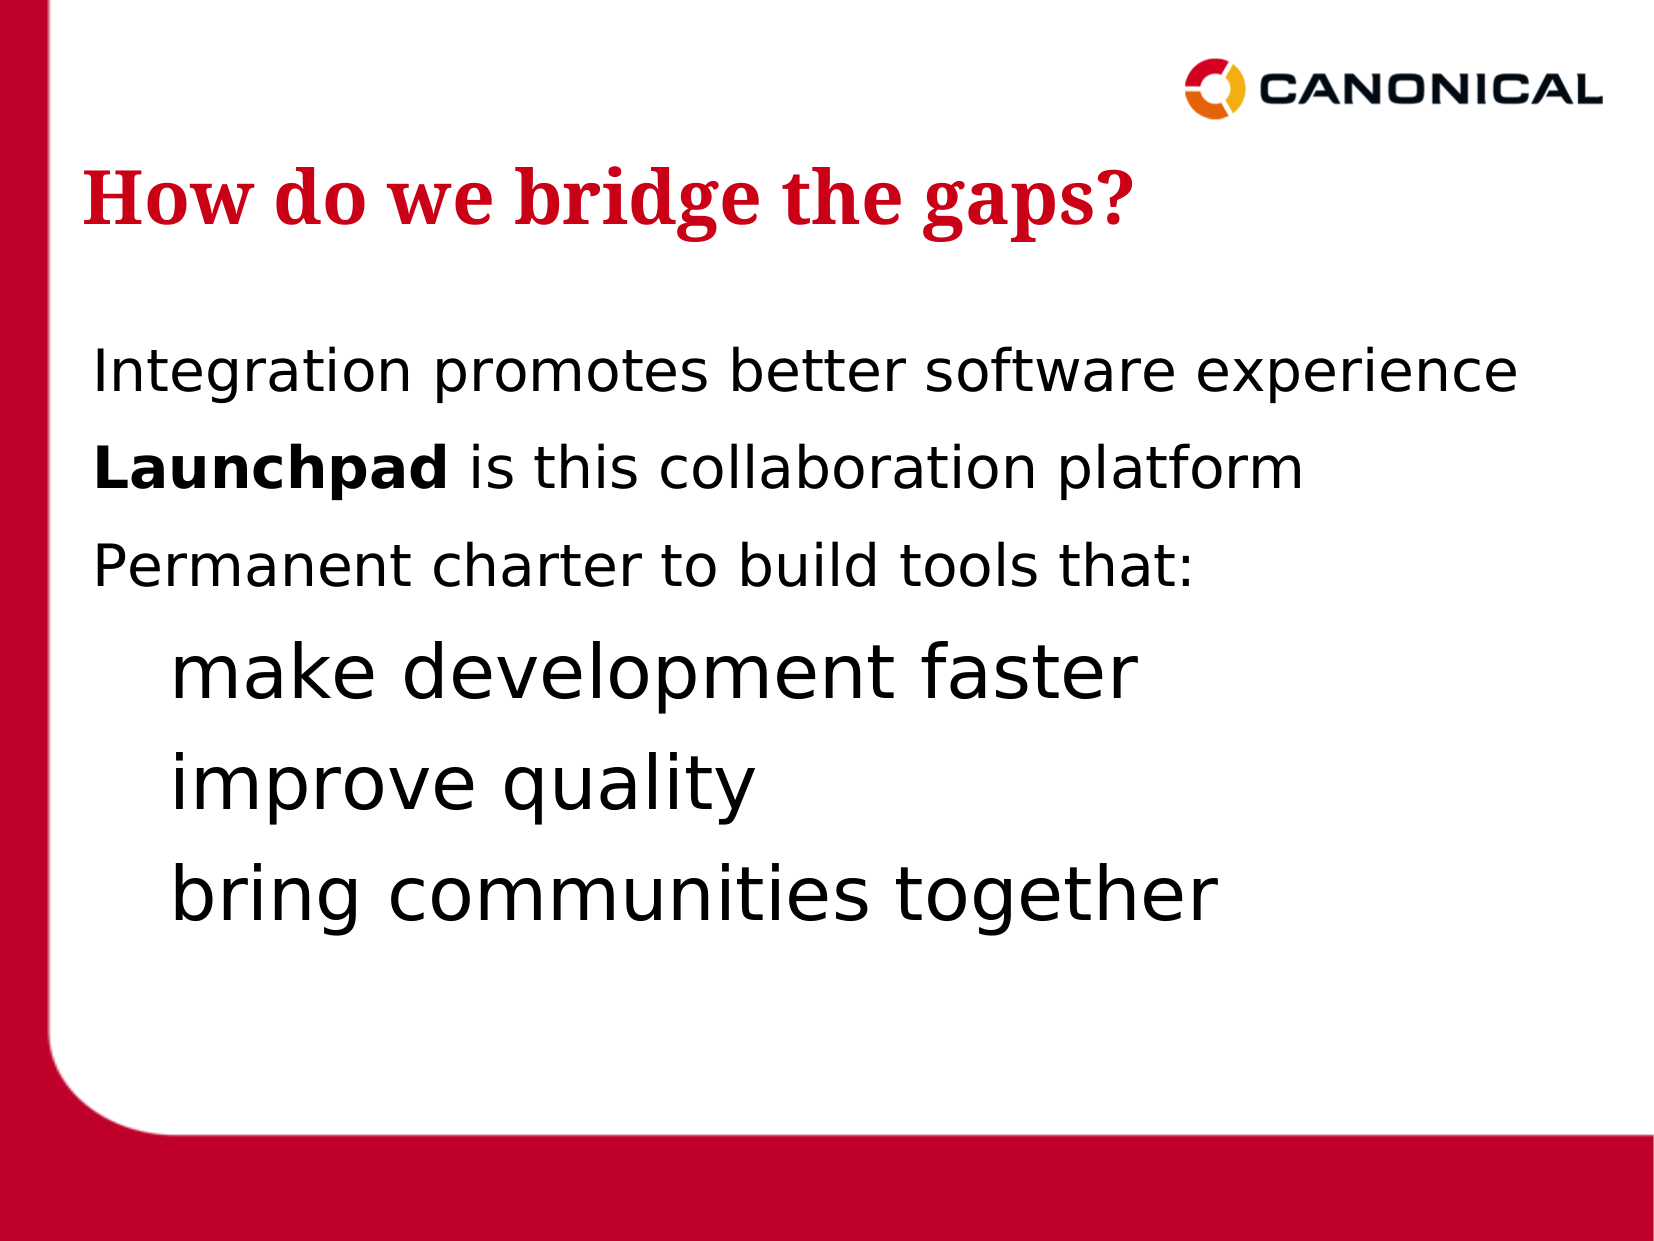

# How do we bridge the gaps?
Integration promotes better software experience
Launchpad is this collaboration platform
Permanent charter to build tools that:
make development faster
improve quality
bring communities together